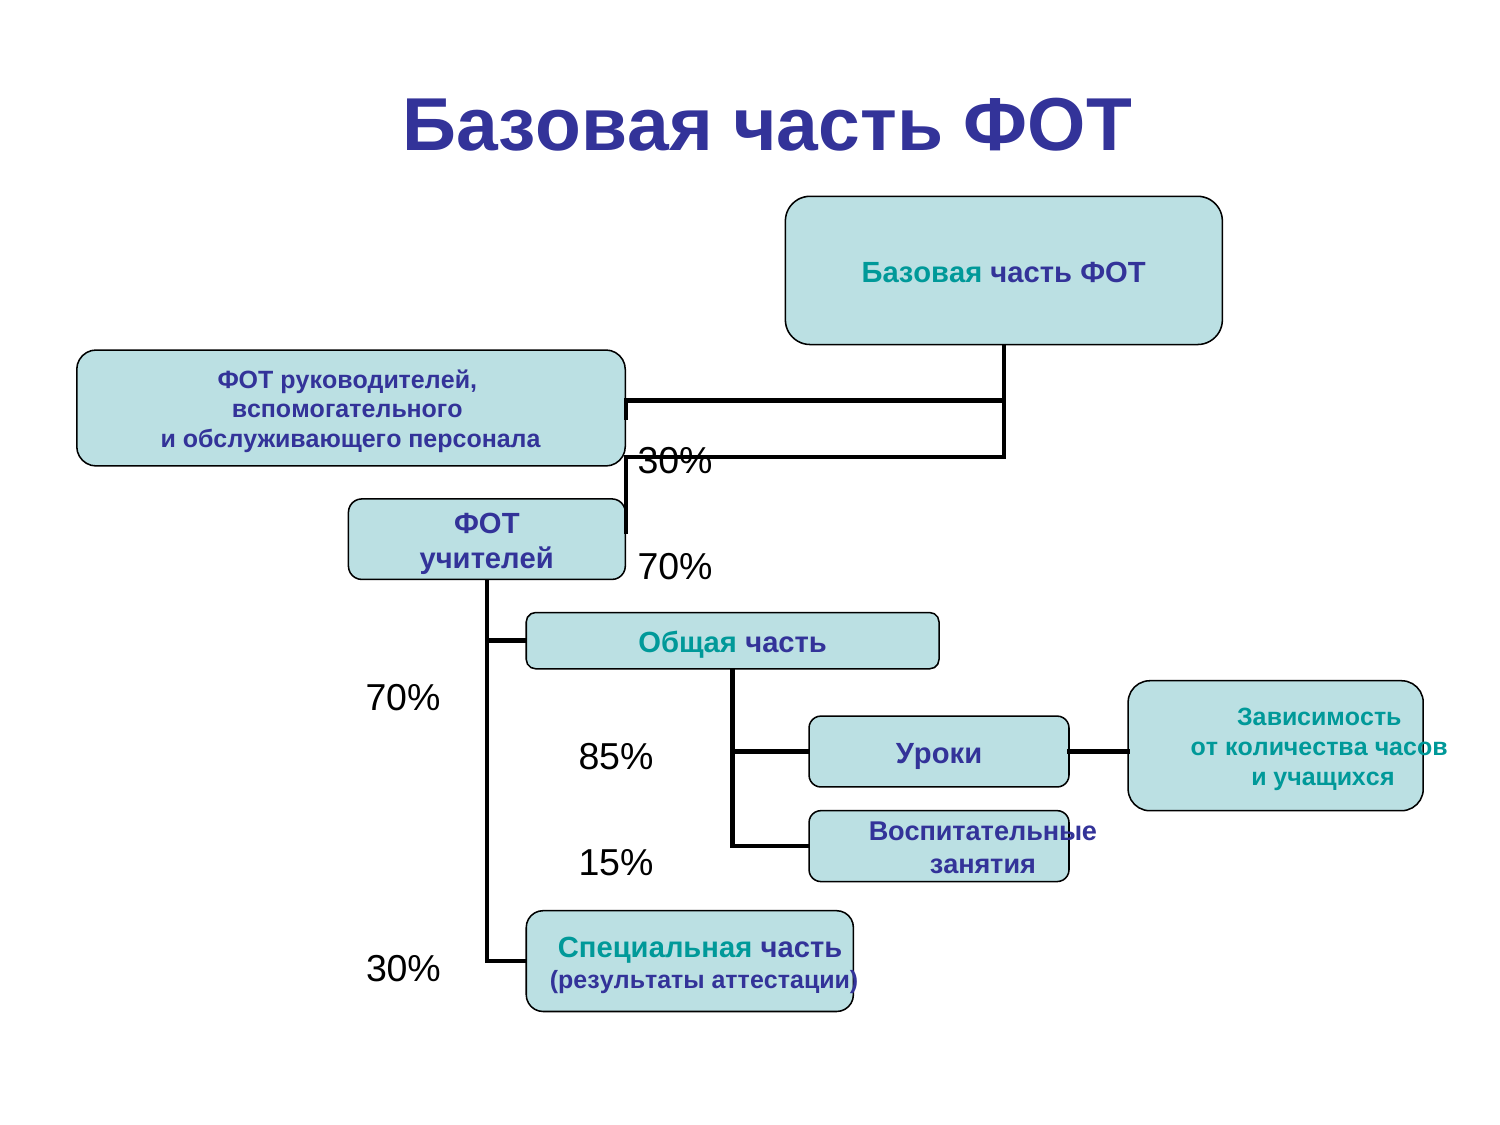

# Базовая часть ФОТ
Базовая часть ФОТ
ФОТ руководителей,
вспомогательного
и обслуживающего персонала
30%
ФОТ
учителей
70%
Общая часть
70%
Зависимость
от количества часов
и учащихся
Уроки
85%
Воспитательные
занятия
15%
Специальная часть
(результаты аттестации)
30%